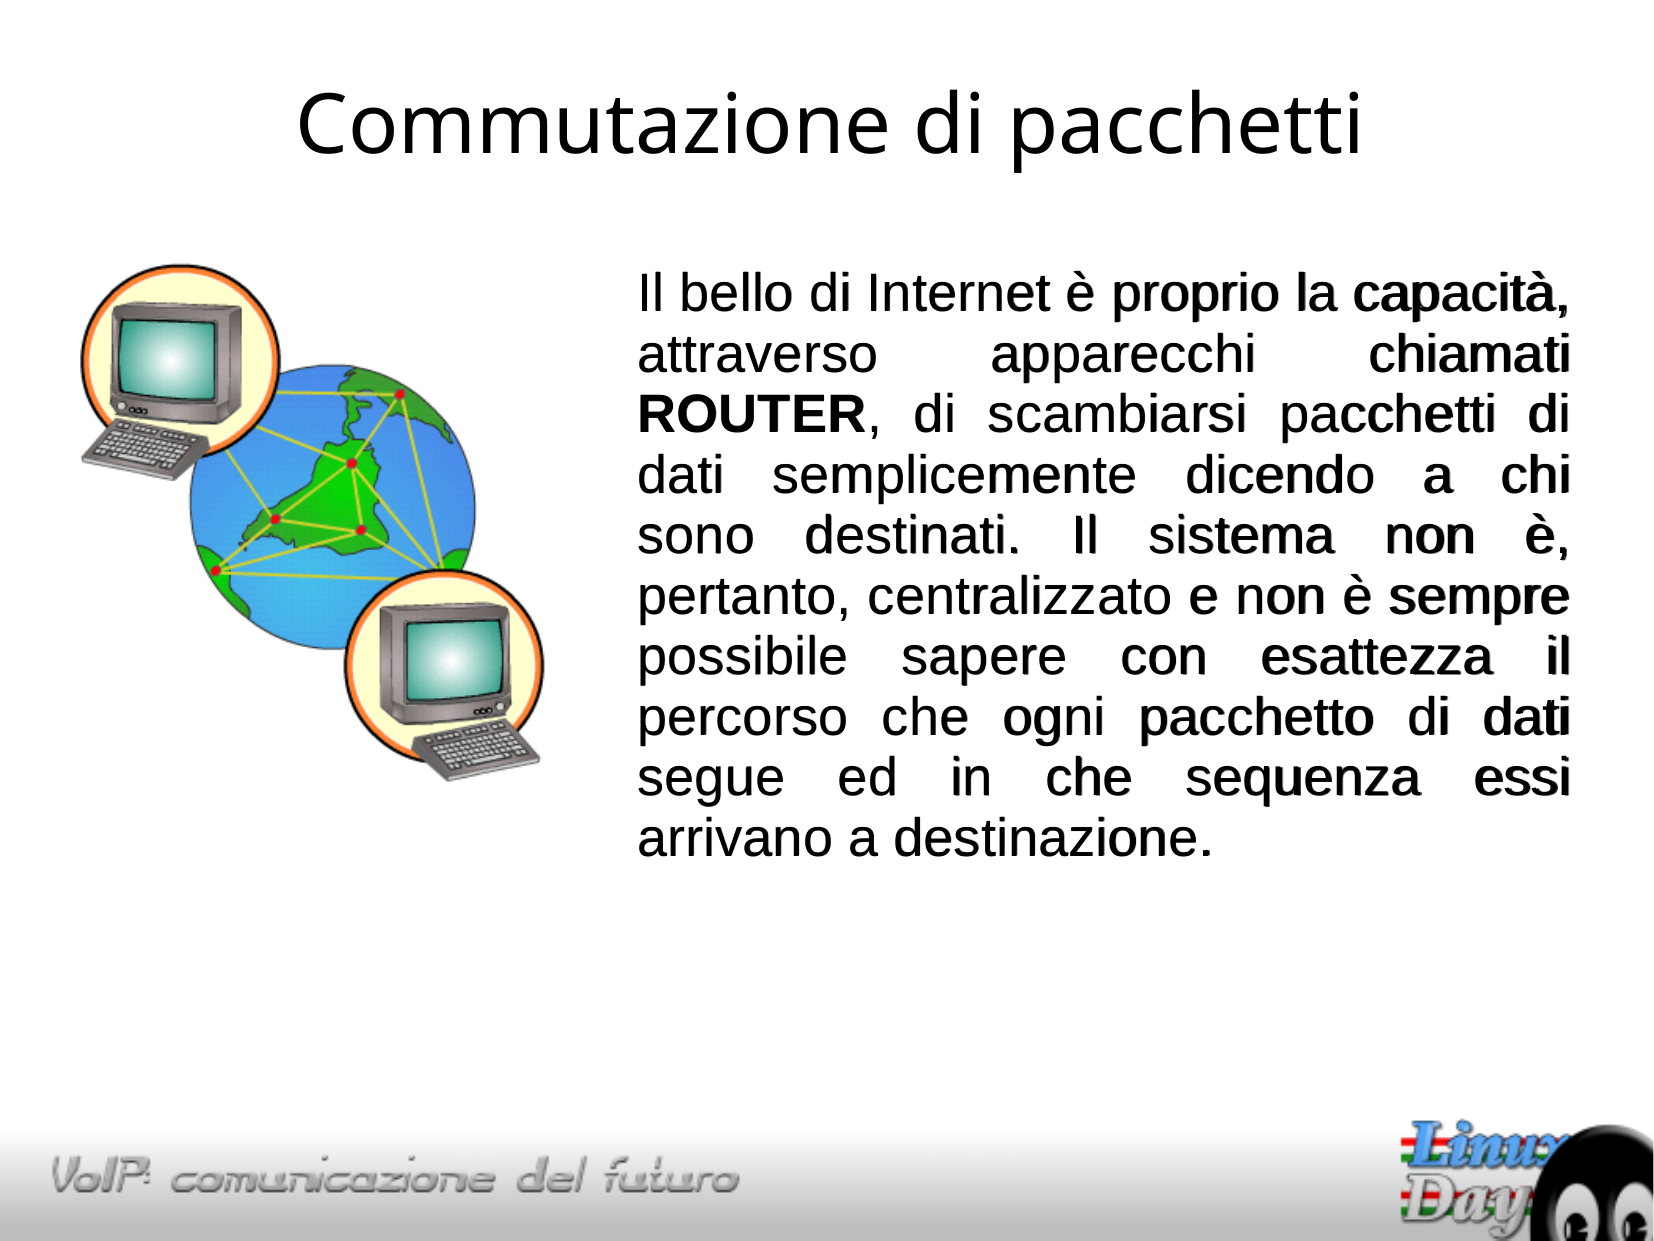

# Commutazione di pacchetti
Il bello di Internet è proprio la capacità, attraverso apparecchi chiamati ROUTER, di scambiarsi pacchetti di dati semplicemente dicendo a chi sono destinati. Il sistema non è, pertanto, centralizzato e non è sempre possibile sapere con esattezza il percorso che ogni pacchetto di dati segue ed in che sequenza essi arrivano a destinazione.